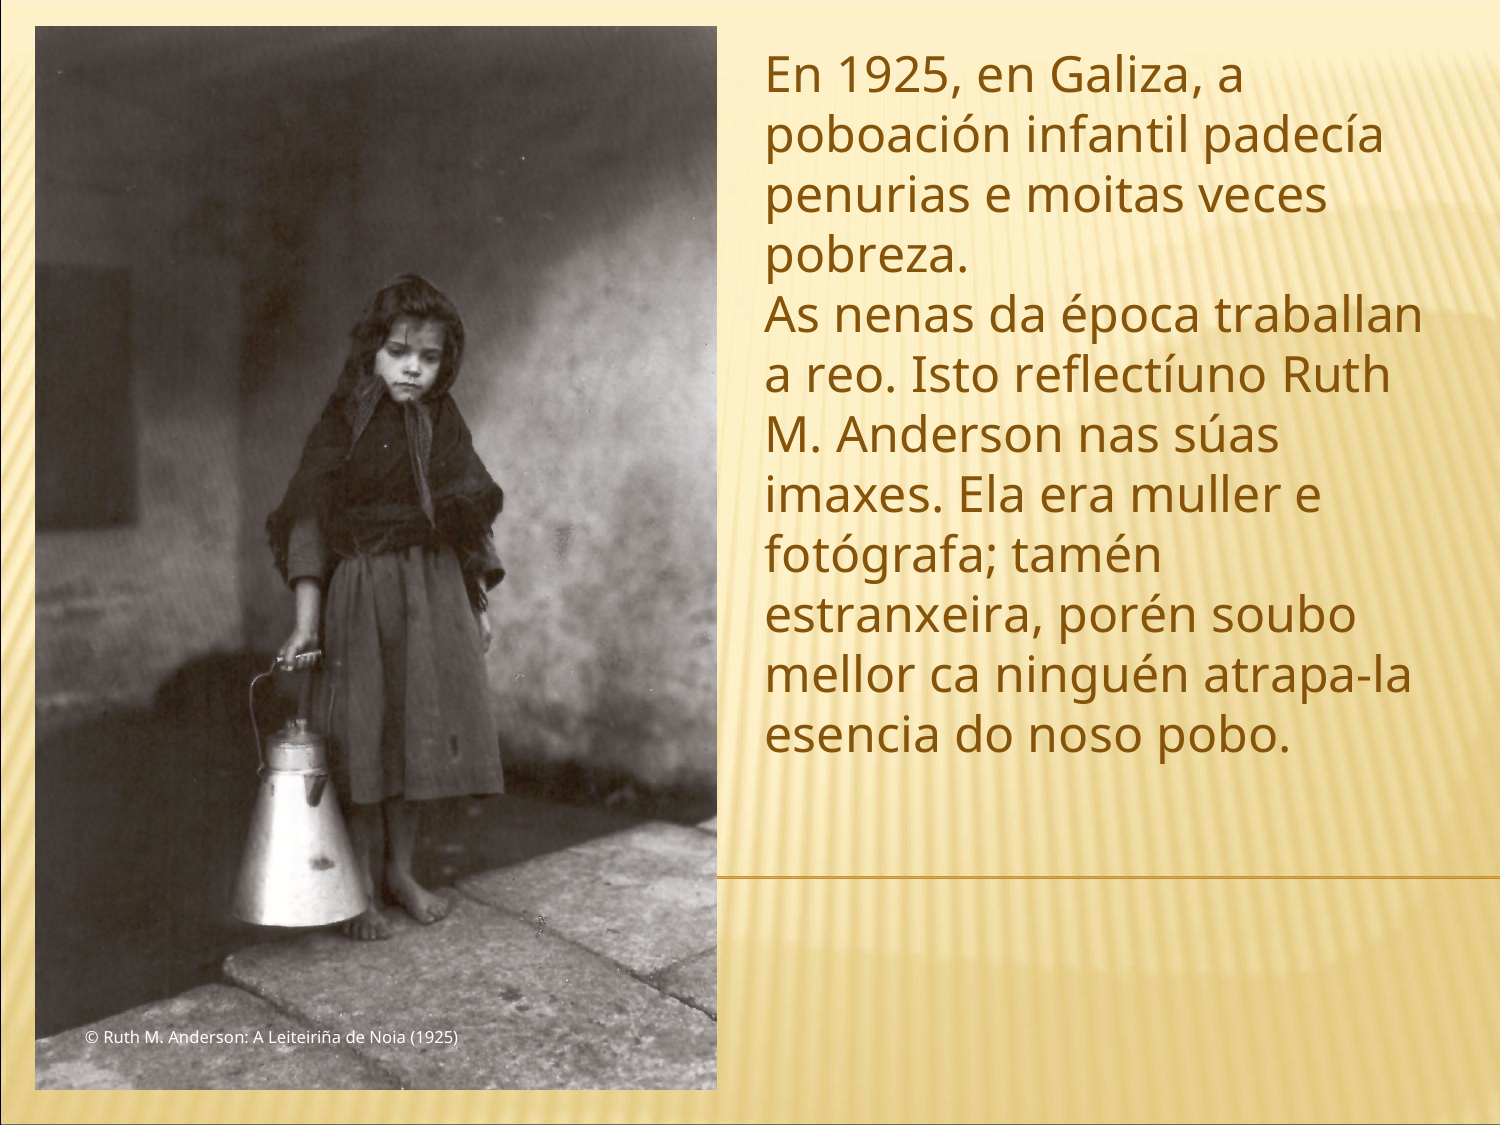

En 1925, en Galiza, a poboación infantil padecía penurias e moitas veces pobreza.
As nenas da época traballan a reo. Isto reflectíuno Ruth M. Anderson nas súas imaxes. Ela era muller e fotógrafa; tamén estranxeira, porén soubo mellor ca ninguén atrapa-la esencia do noso pobo.
© Ruth M. Anderson: A Leiteiriña de Noia (1925)